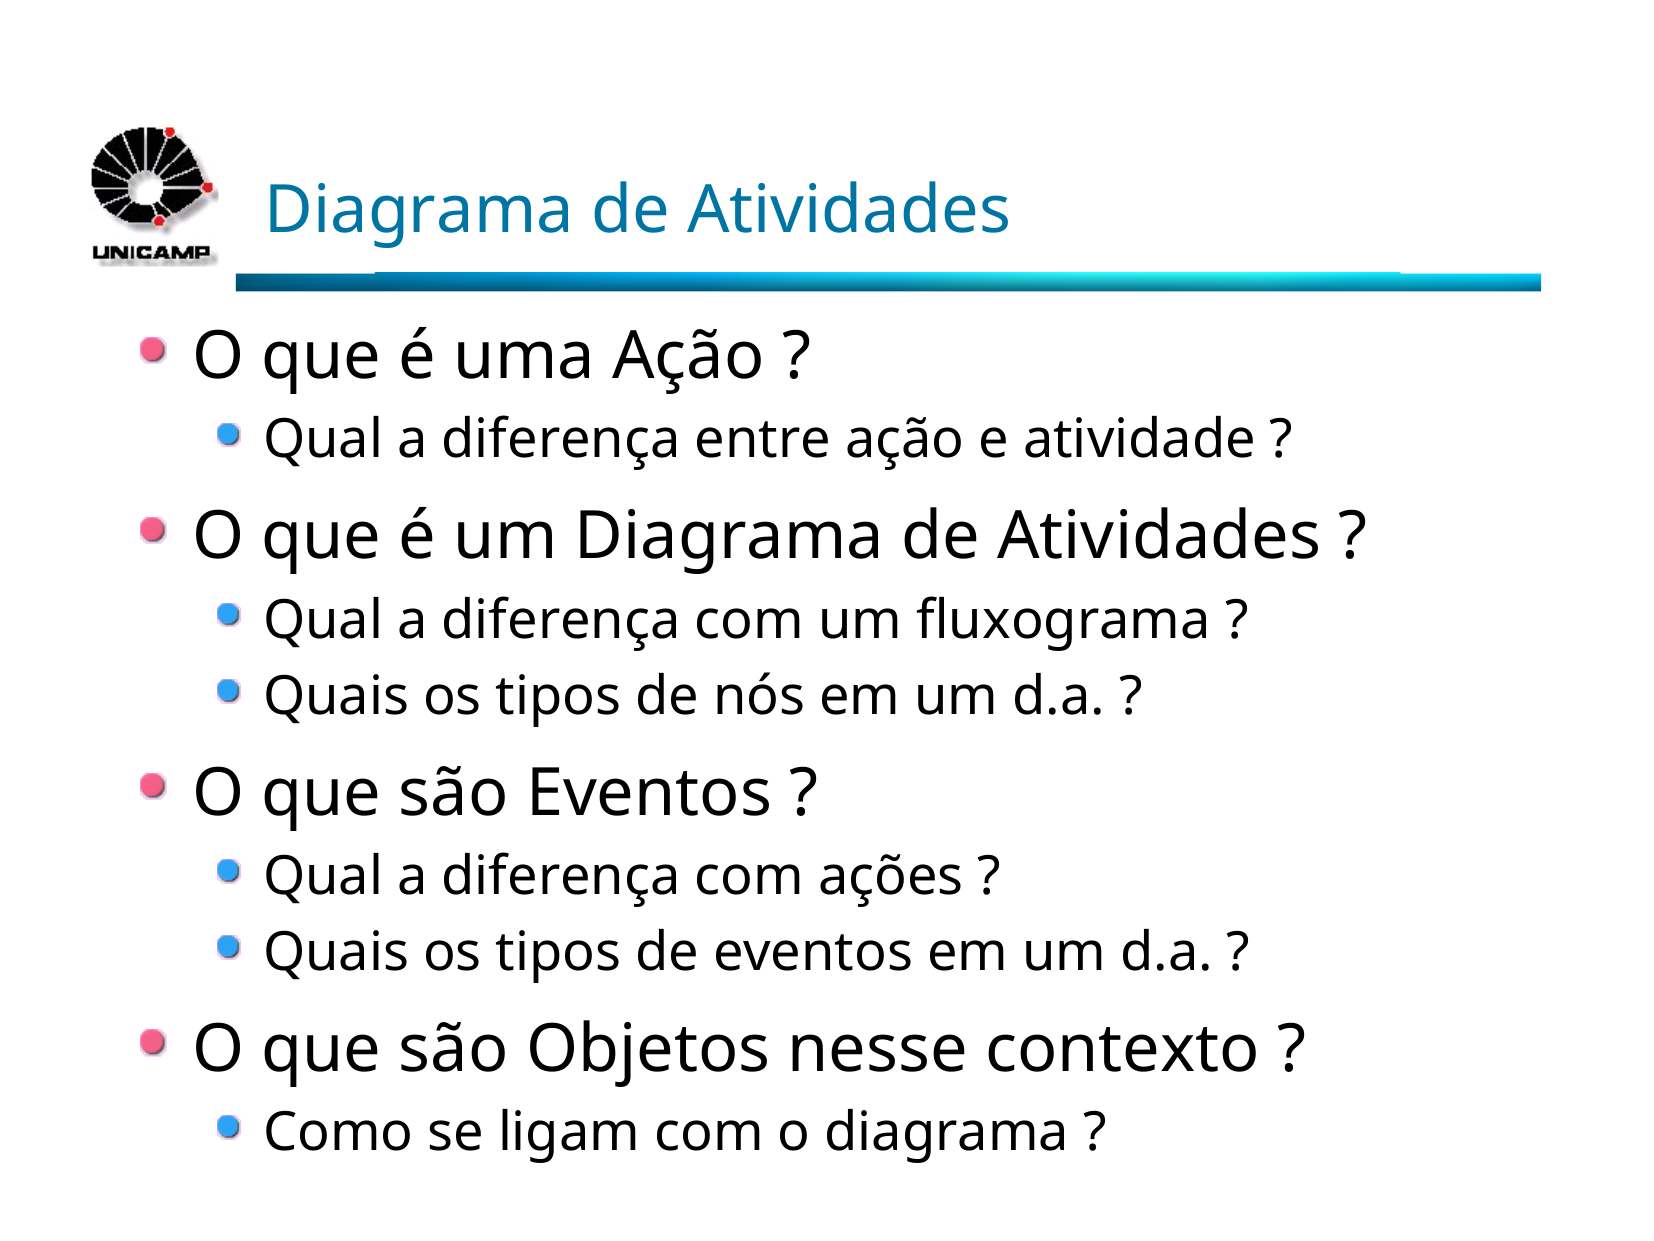

# Diagrama de Atividades
O que é uma Ação ?
Qual a diferença entre ação e atividade ?
O que é um Diagrama de Atividades ?
Qual a diferença com um fluxograma ?
Quais os tipos de nós em um d.a. ?
O que são Eventos ?
Qual a diferença com ações ?
Quais os tipos de eventos em um d.a. ?
O que são Objetos nesse contexto ?
Como se ligam com o diagrama ?